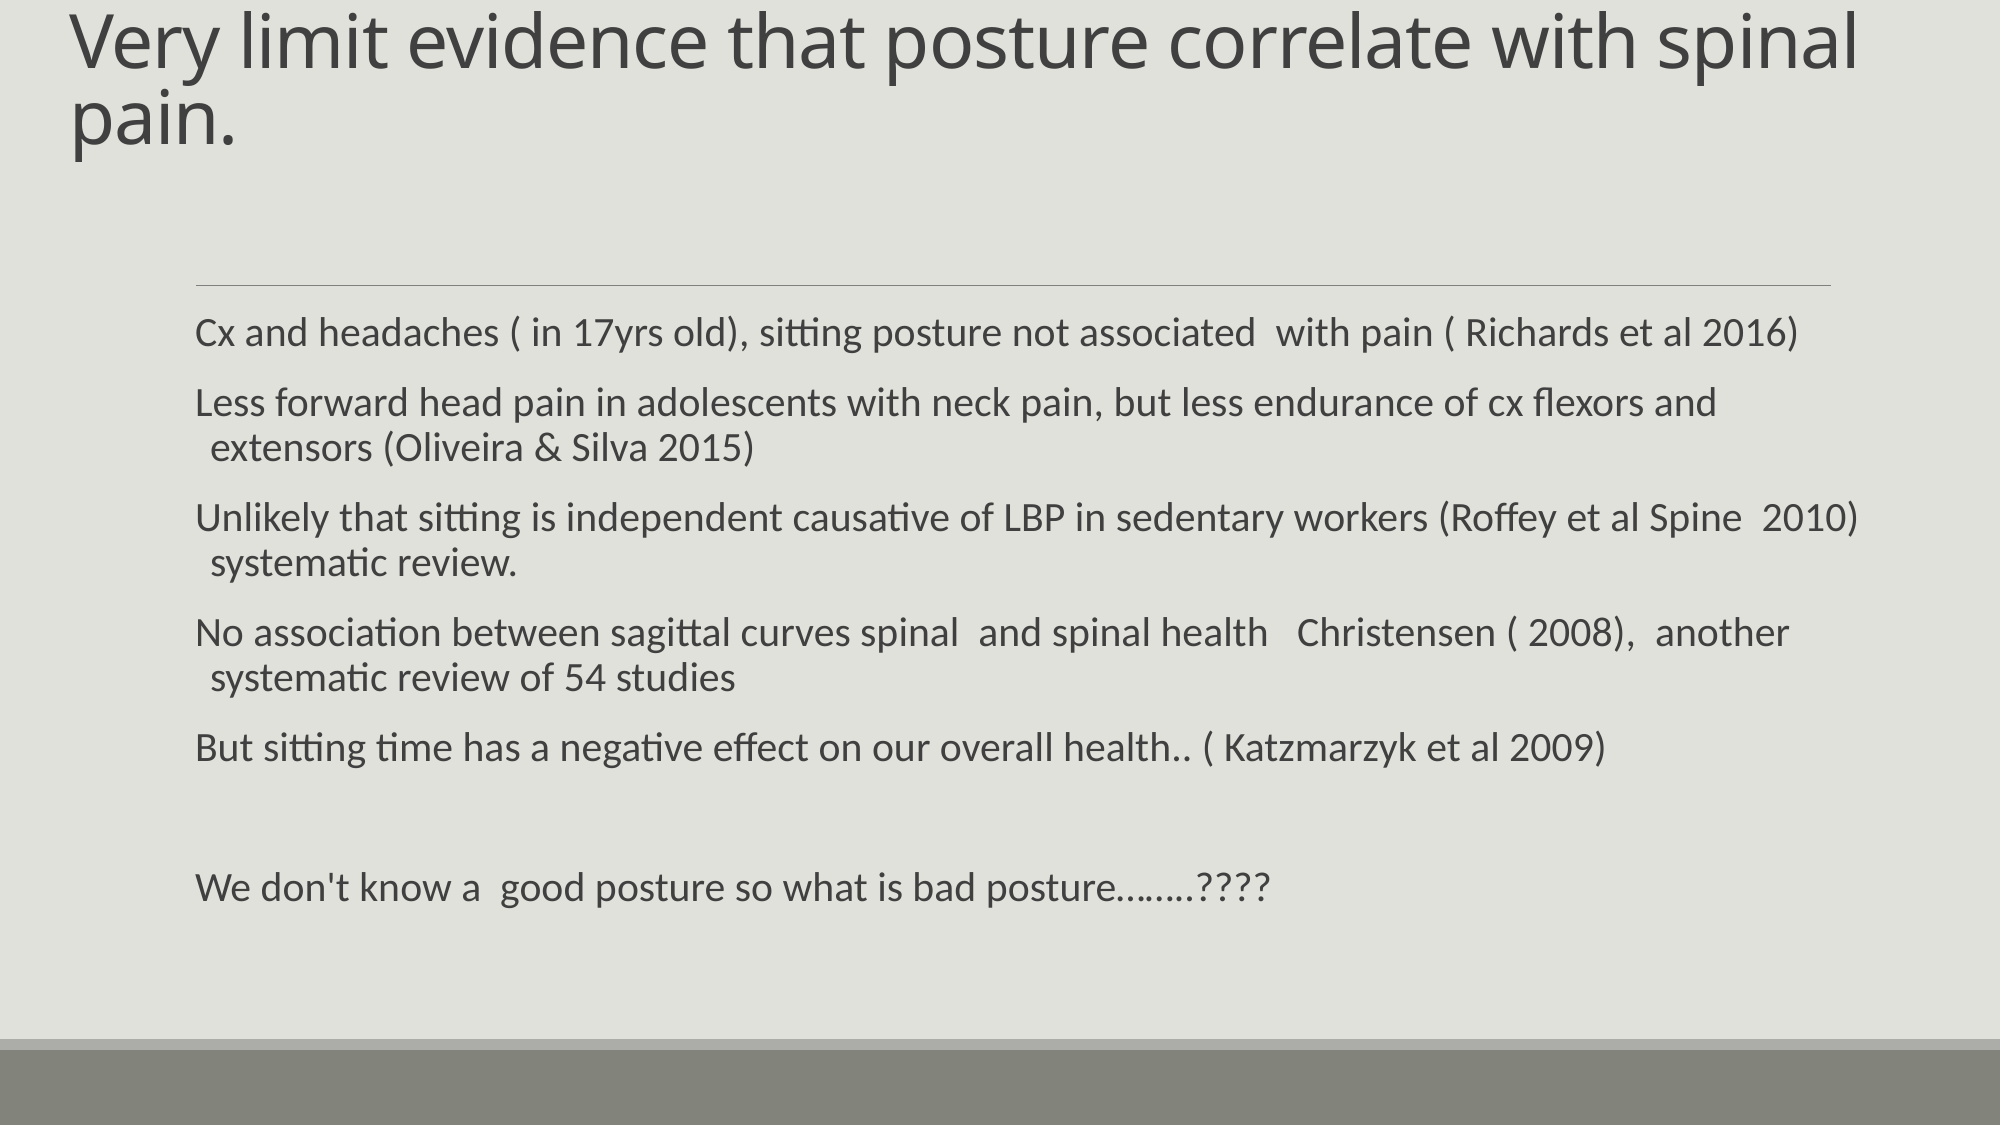

# Very limit evidence that posture correlate with spinal pain.
Cx and headaches ( in 17yrs old), sitting posture not associated with pain ( Richards et al 2016)
Less forward head pain in adolescents with neck pain, but less endurance of cx flexors and extensors (Oliveira & Silva 2015)
Unlikely that sitting is independent causative of LBP in sedentary workers (Roffey et al Spine 2010) systematic review.
No association between sagittal curves spinal and spinal health Christensen ( 2008), another systematic review of 54 studies
But sitting time has a negative effect on our overall health.. ( Katzmarzyk et al 2009)
We don't know a good posture so what is bad posture……..????